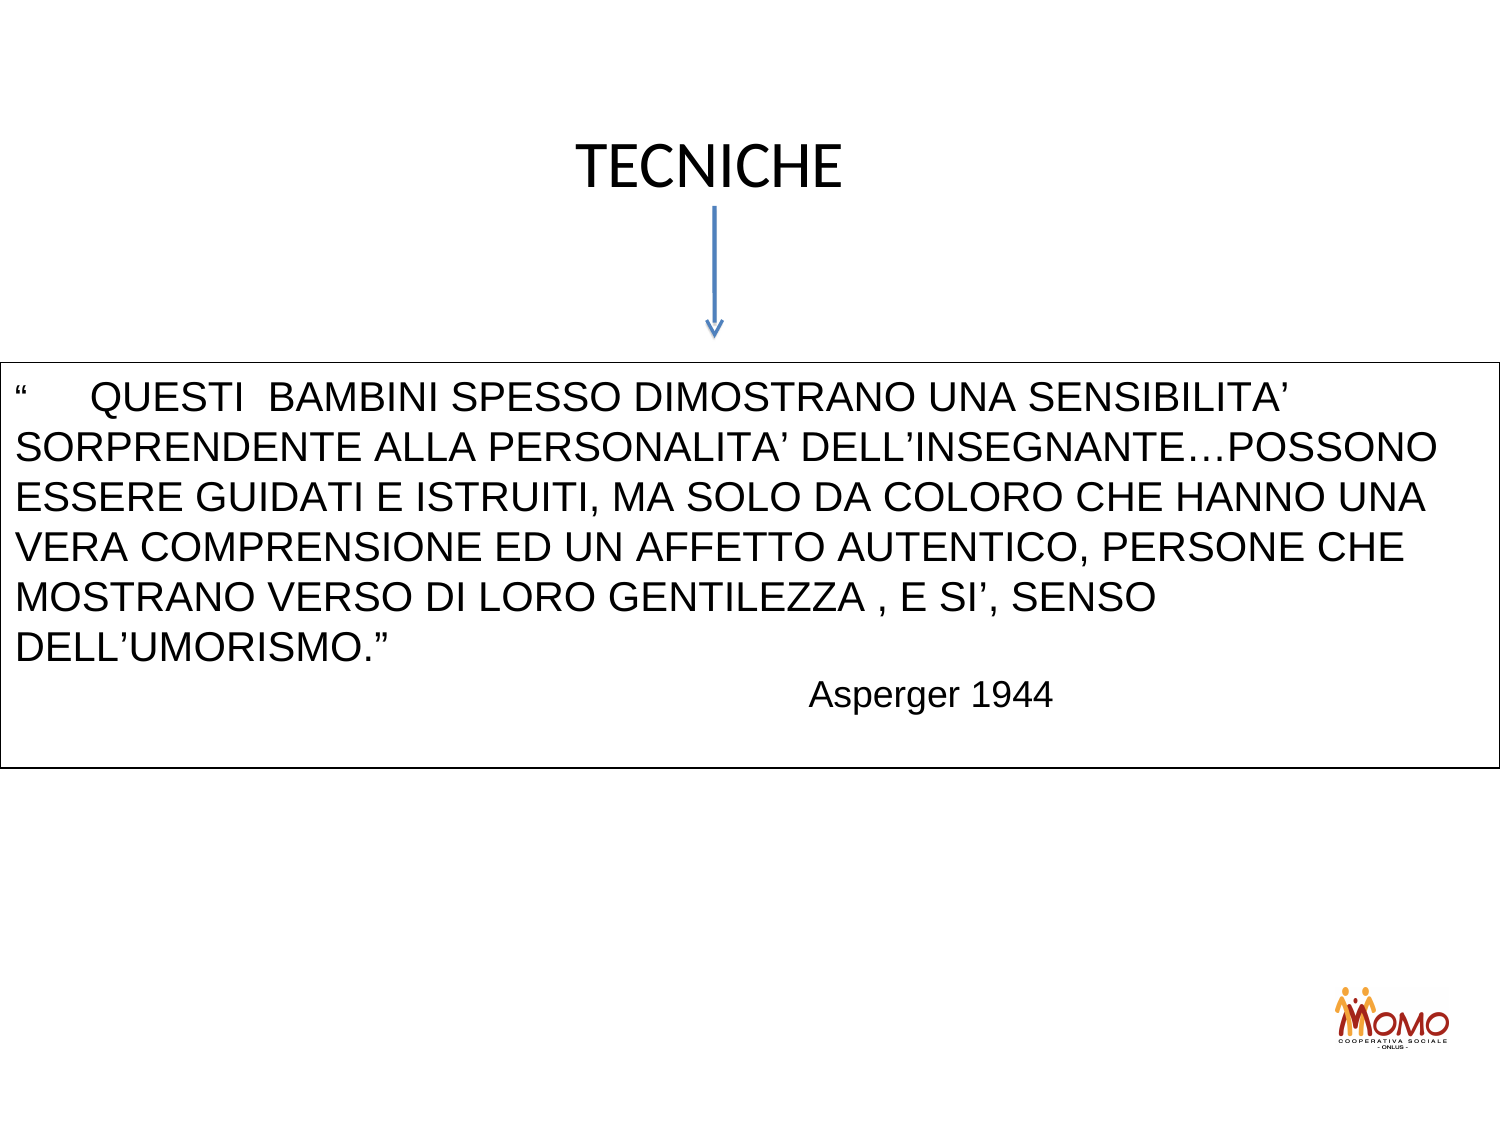

TECNICHE
“ 	QUESTI BAMBINI SPESSO DIMOSTRANO UNA SENSIBILITA’
SORPRENDENTE ALLA PERSONALITA’ DELL’INSEGNANTE…POSSONO ESSERE GUIDATI E ISTRUITI, MA SOLO DA COLORO CHE HANNO UNA VERA COMPRENSIONE ED UN AFFETTO AUTENTICO, PERSONE CHE MOSTRANO VERSO DI LORO GENTILEZZA , E SI’, SENSO DELL’UMORISMO.”
Asperger 1944